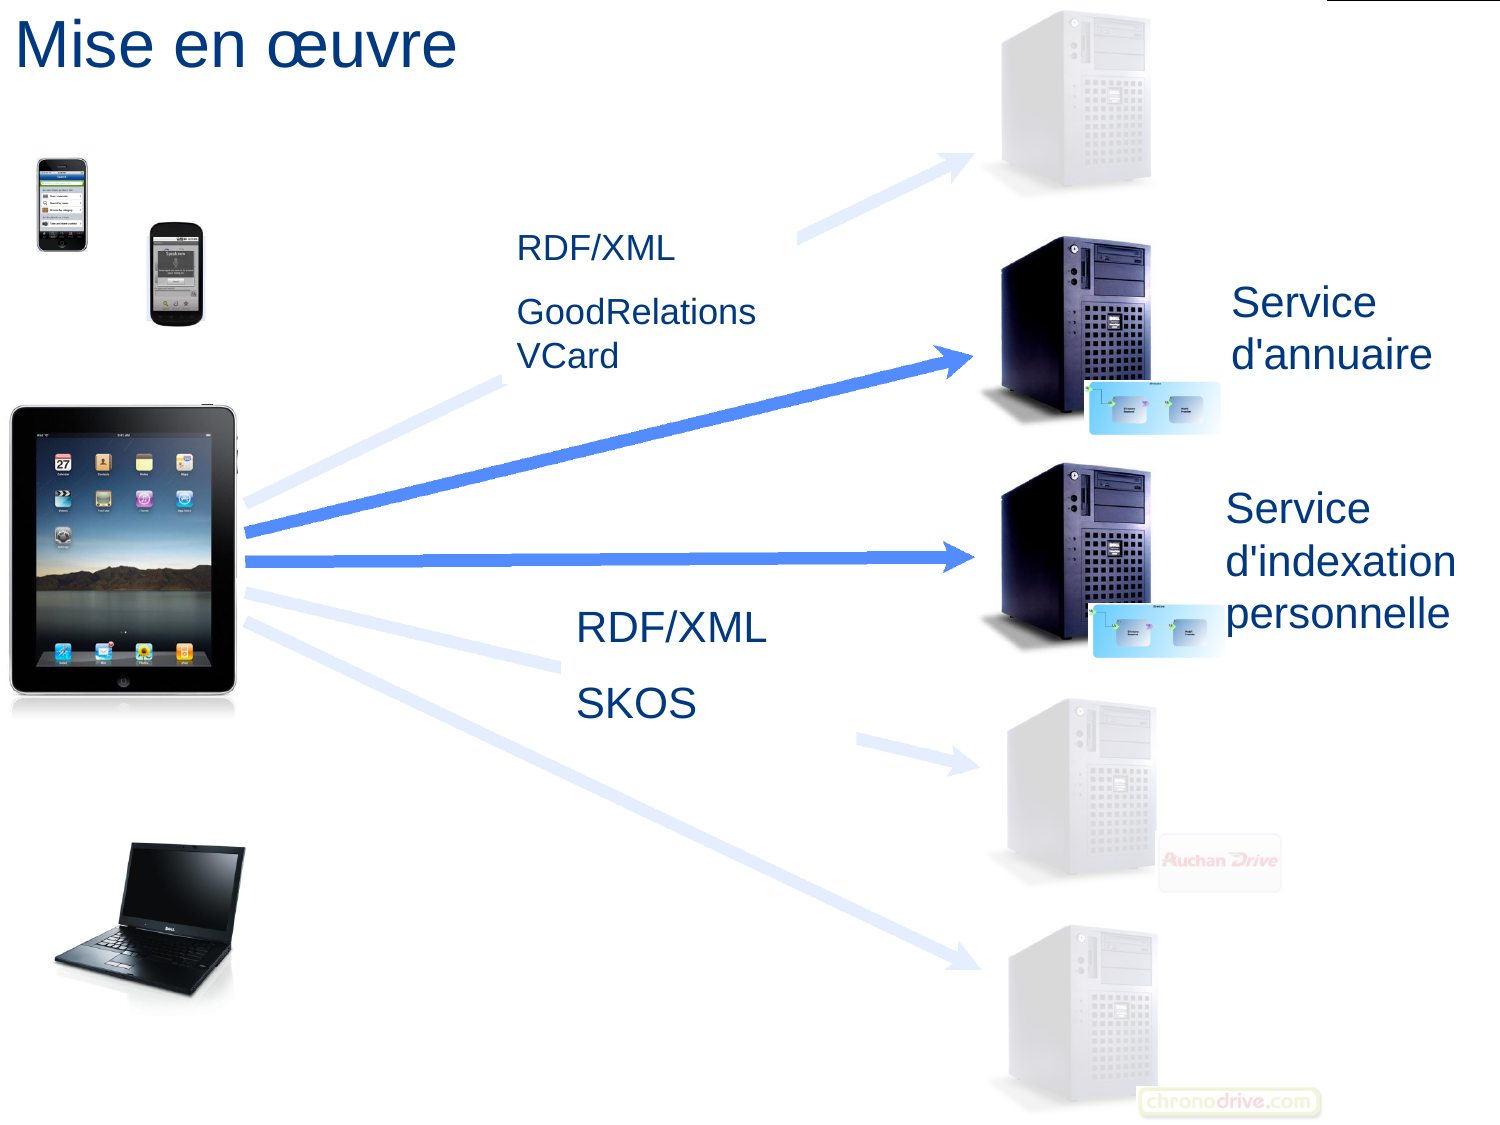

# Mise en œuvre
RDF/XML
GoodRelations VCard
Service d'annuaire
Service d'indexation personnelle
RDF/XML
SKOS